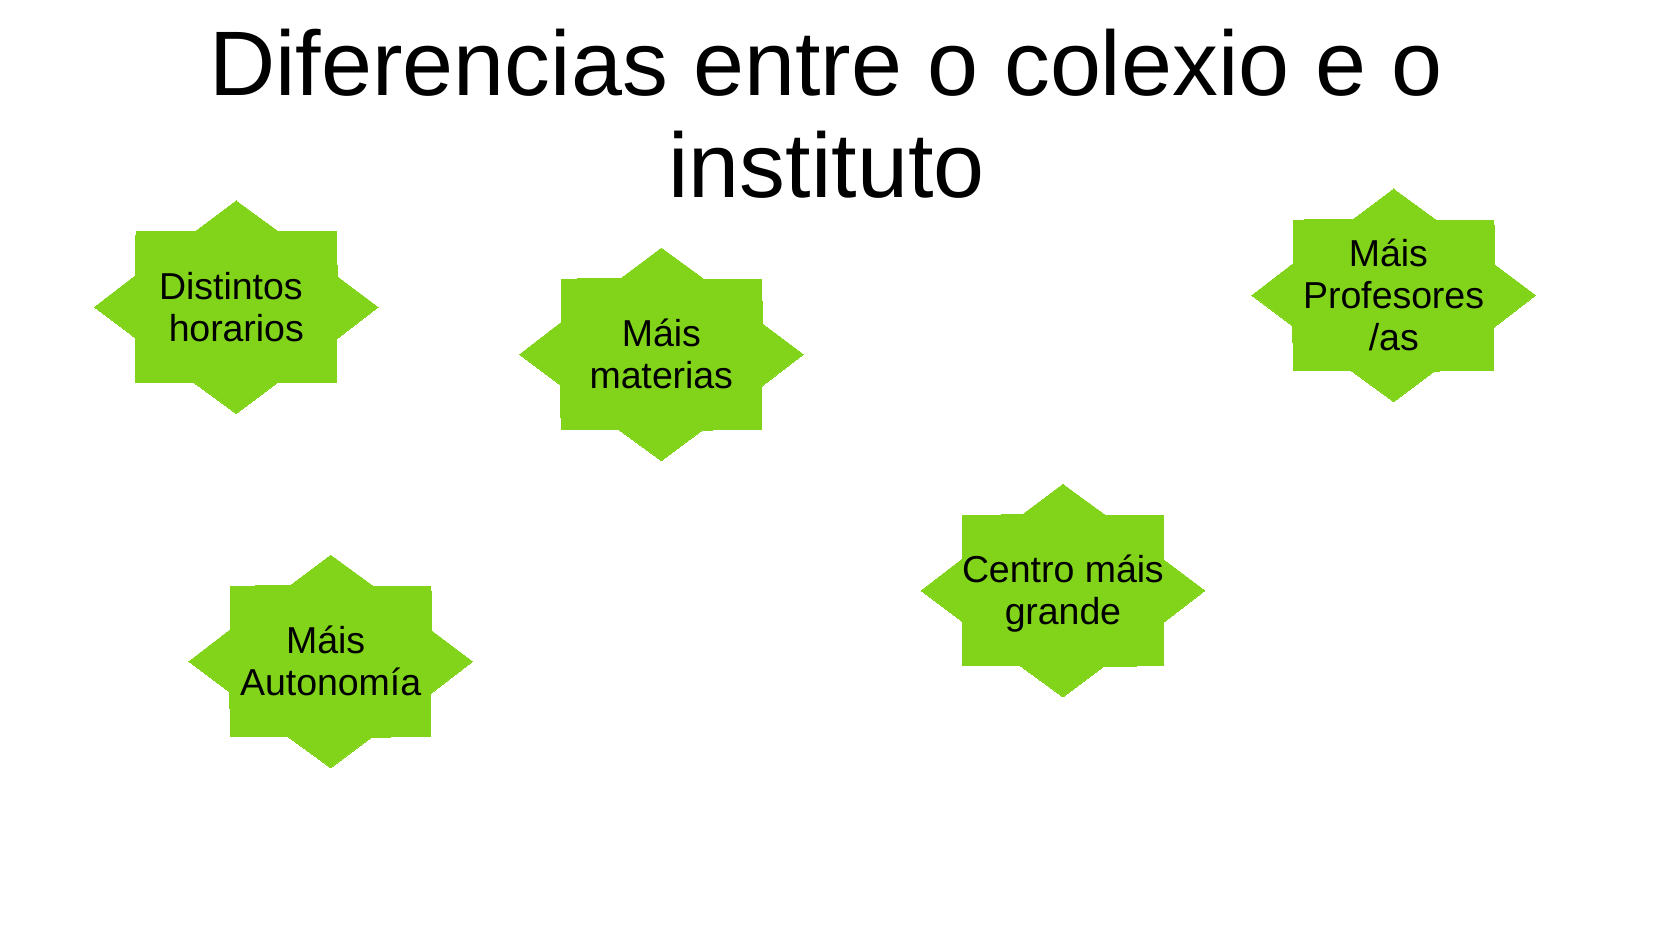

# Diferencias entre o colexio e o instituto
Máis
Profesores
/as
Distintos
horarios
 Máis
materias
Centro máis
grande
Máis
Autonomía